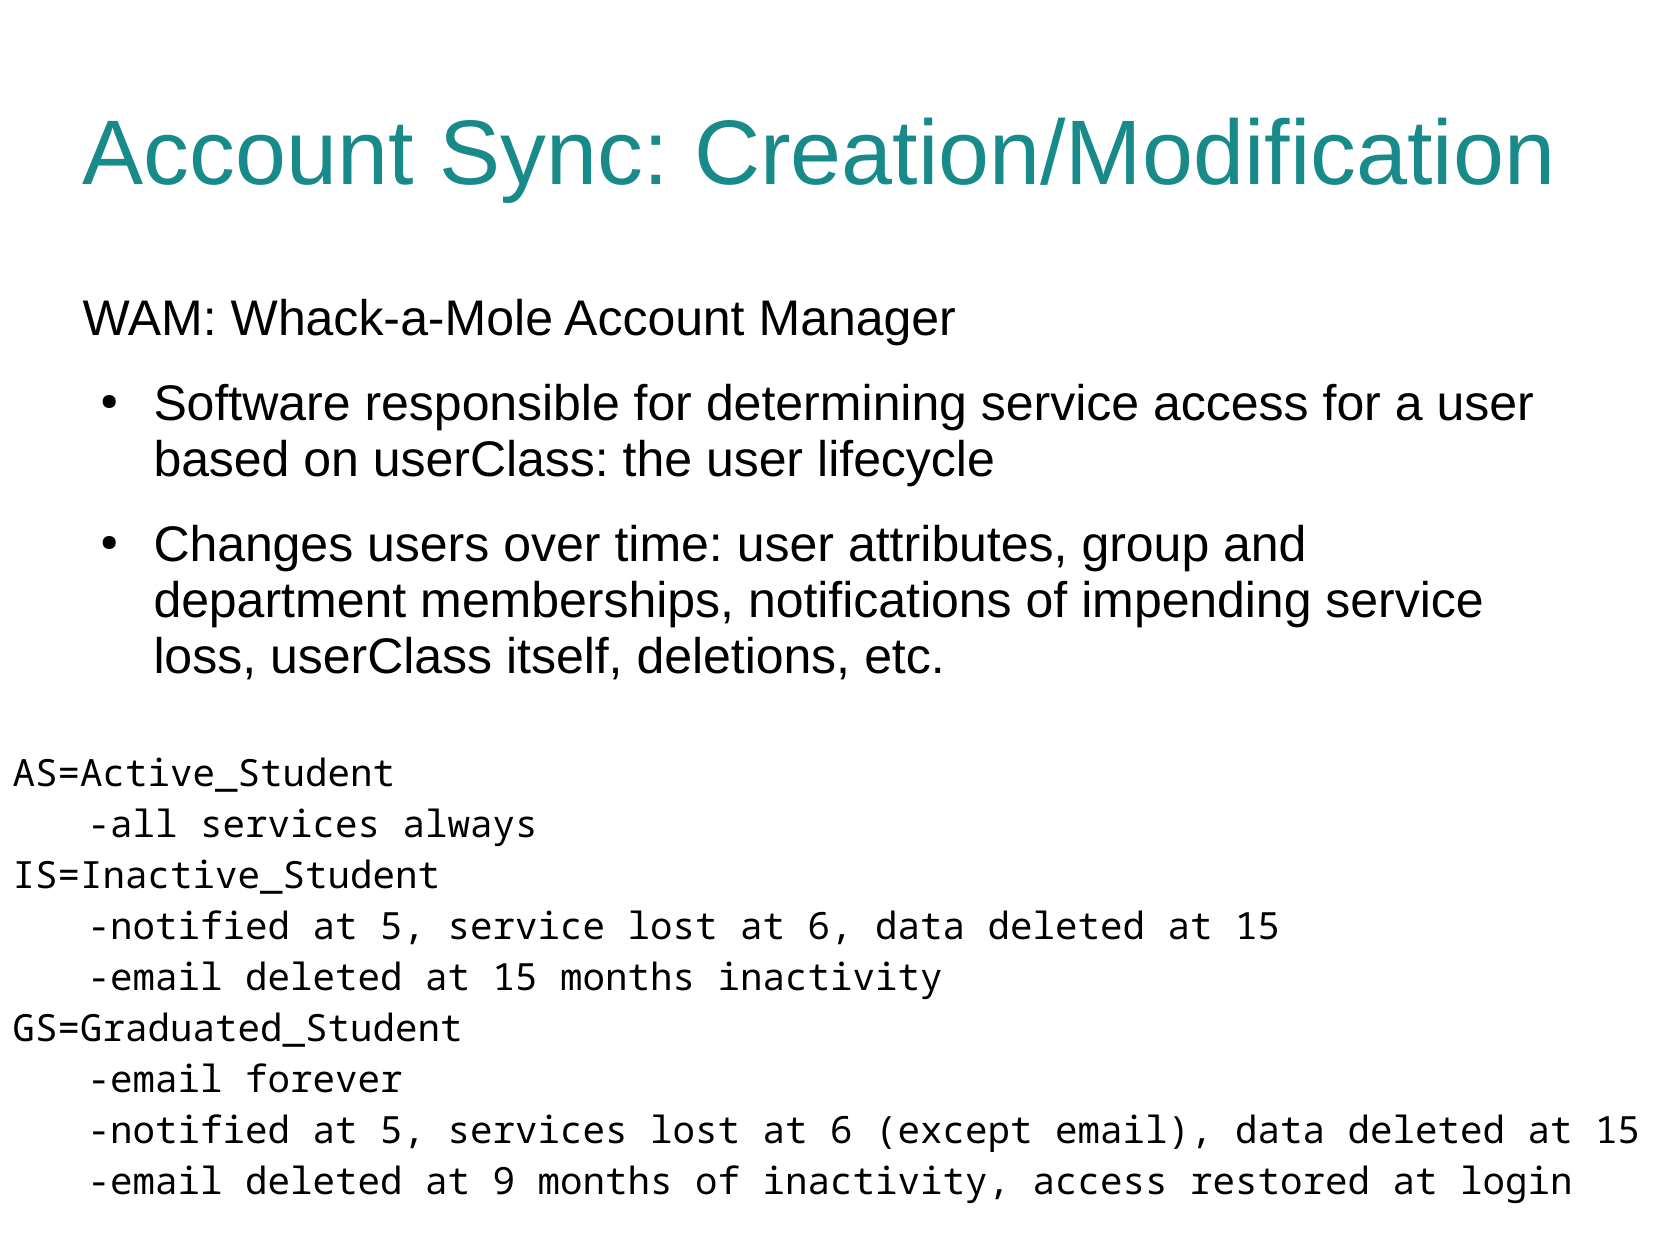

# Account Sync: Creation/Modification
WAM: Whack-a-Mole Account Manager
Software responsible for determining service access for a user based on userClass: the user lifecycle
Changes users over time: user attributes, group and department memberships, notifications of impending service loss, userClass itself, deletions, etc.
AS=Active_Student
	-all services always
IS=Inactive_Student
	-notified at 5, service lost at 6, data deleted at 15
	-email deleted at 15 months inactivity
GS=Graduated_Student
	-email forever
	-notified at 5, services lost at 6 (except email), data deleted at 15
	-email deleted at 9 months of inactivity, access restored at login